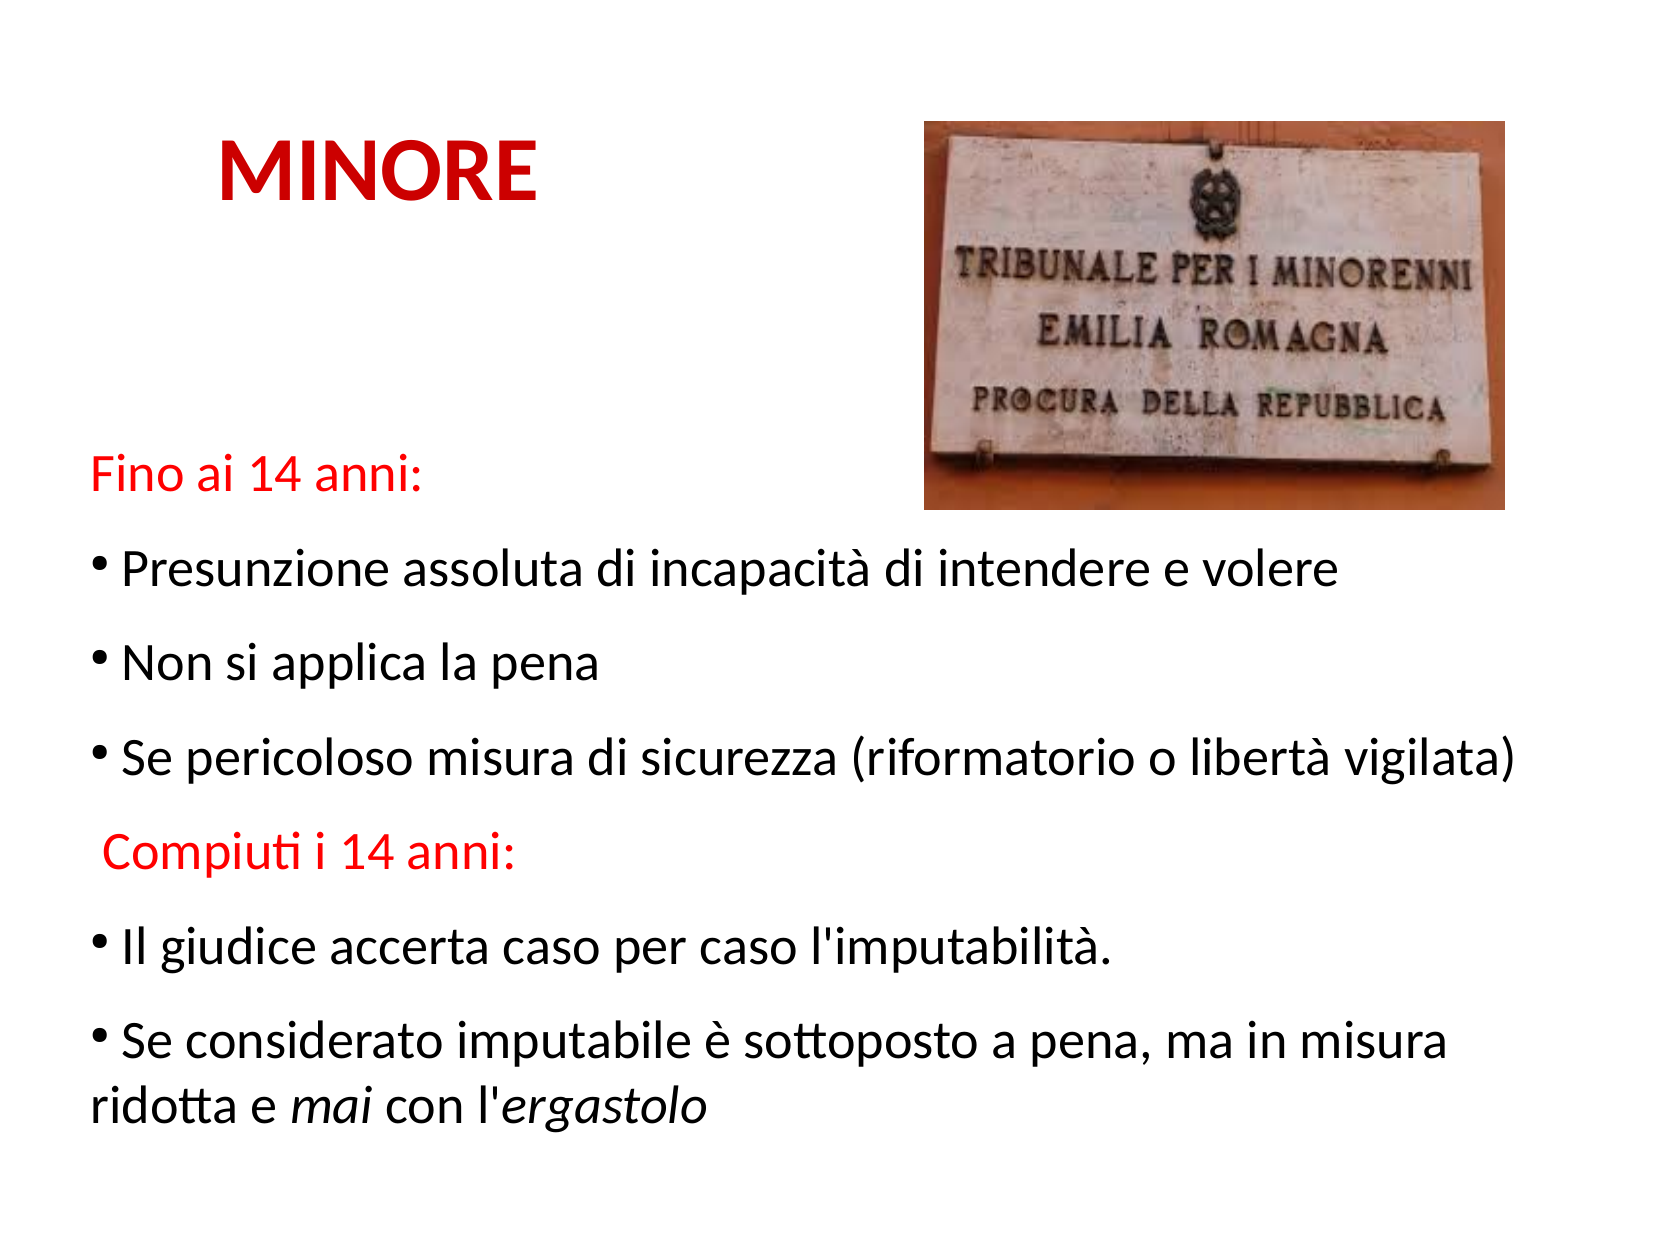

# MINORE
Fino ai 14 anni:
 Presunzione assoluta di incapacità di intendere e volere
 Non si applica la pena
 Se pericoloso misura di sicurezza (riformatorio o libertà vigilata)
 Compiuti i 14 anni:
 Il giudice accerta caso per caso l'imputabilità.
 Se considerato imputabile è sottoposto a pena, ma in misura ridotta e mai con l'ergastolo